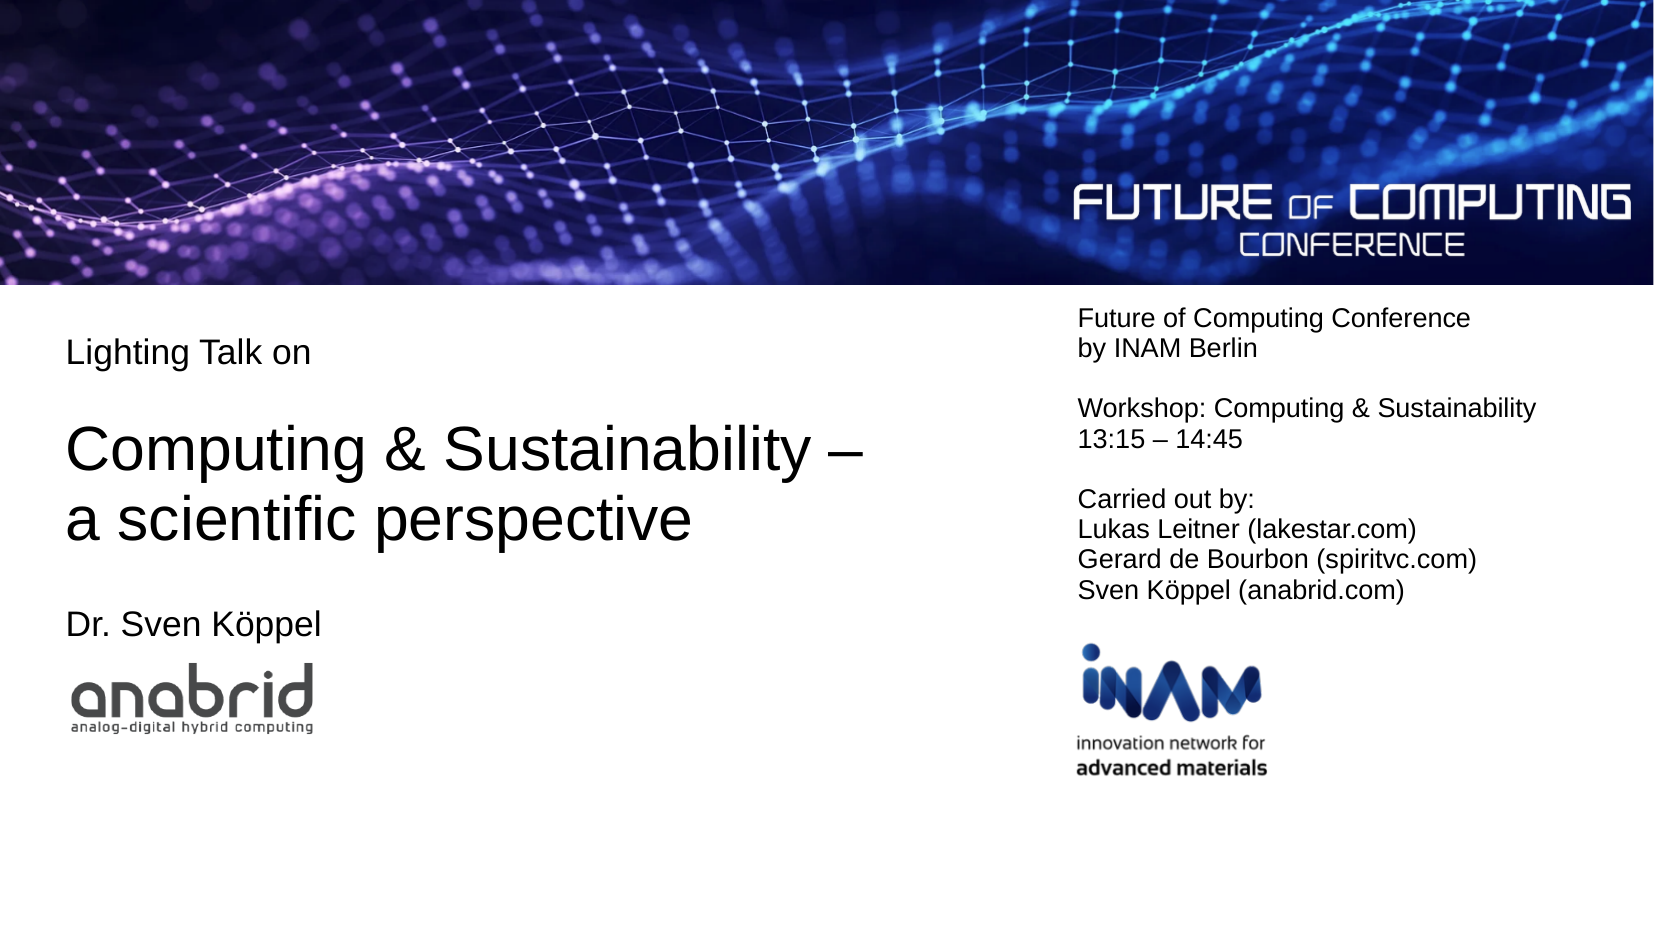

Future of Computing Conference
by INAM Berlin
Workshop: Computing & Sustainability
13:15 – 14:45
Carried out by:
Lukas Leitner (lakestar.com)
Gerard de Bourbon (spiritvc.com)
Sven Köppel (anabrid.com)
Lighting Talk on
Computing & Sustainability –
a scientific perspective
Dr. Sven Köppel